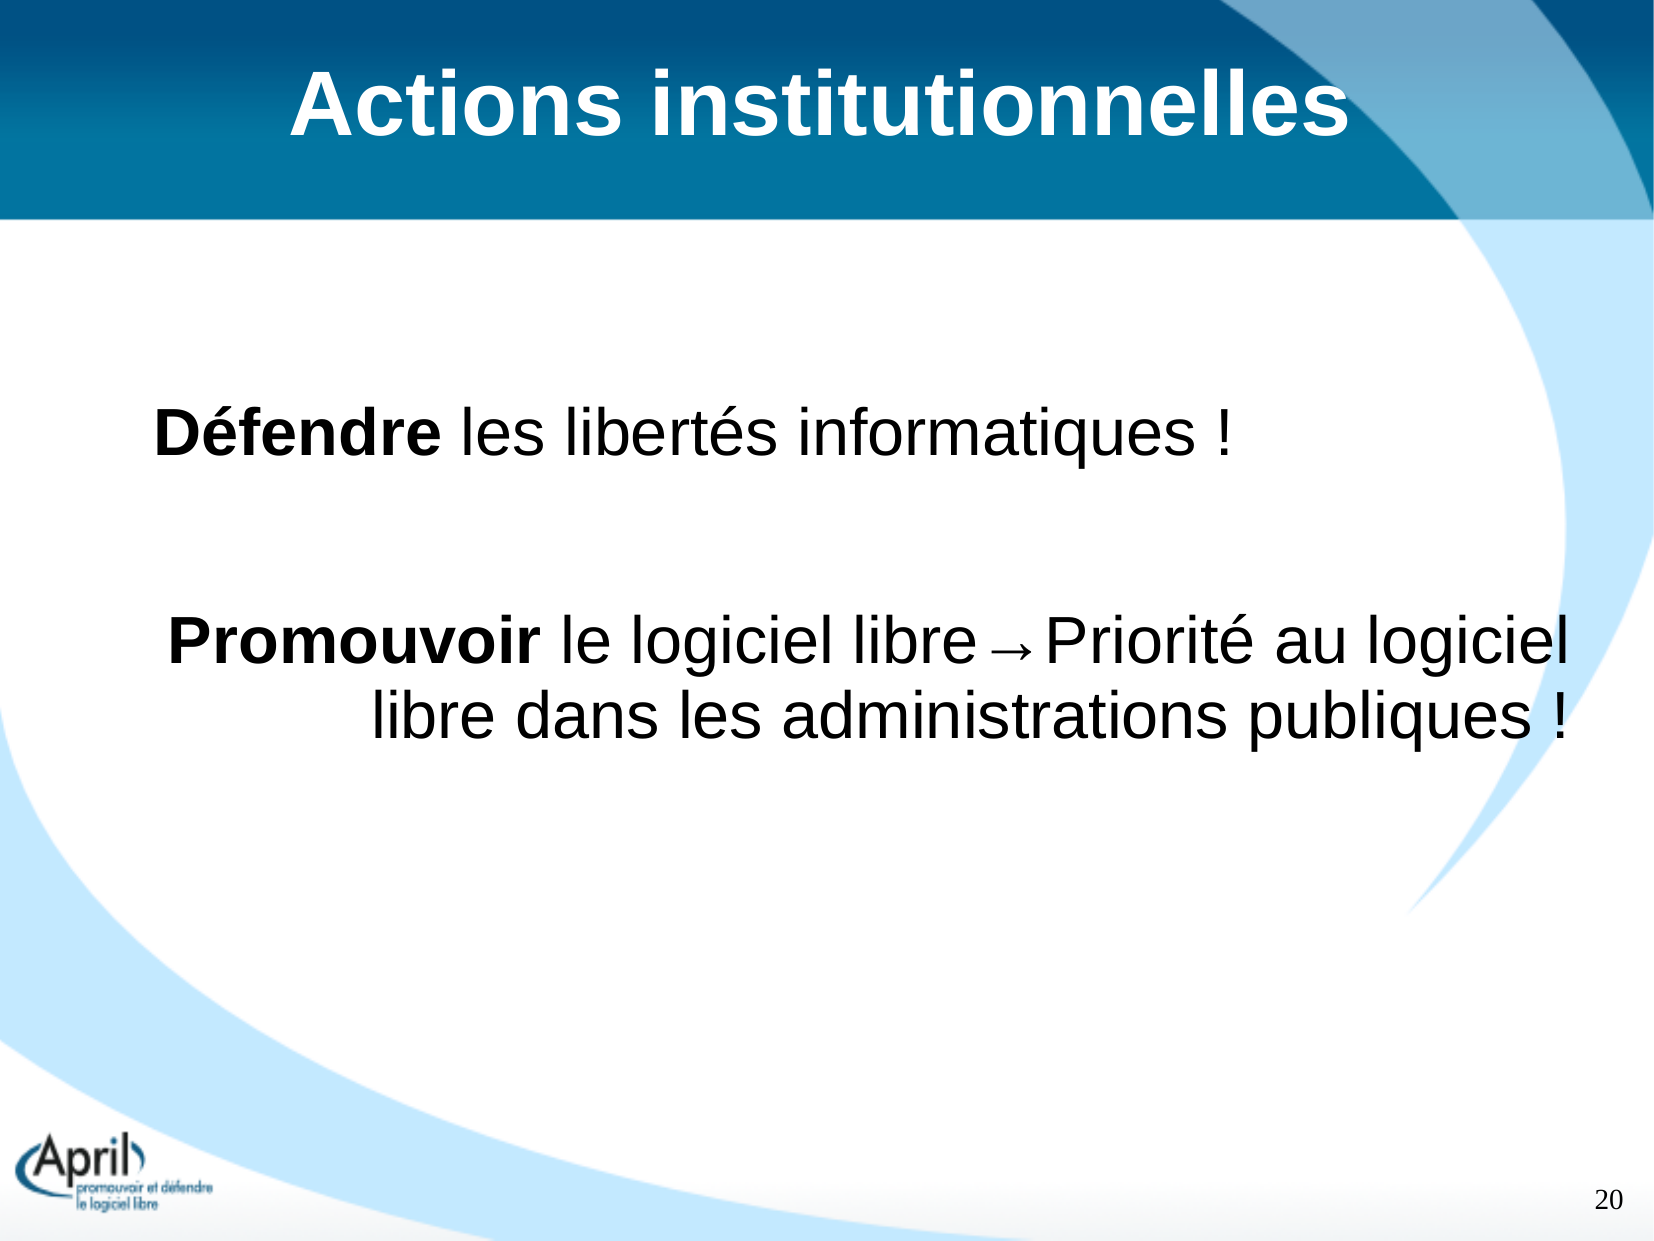

# Actions institutionnelles
Défendre les libertés informatiques !
Promouvoir le logiciel libre→Priorité au logiciel libre dans les administrations publiques !
20